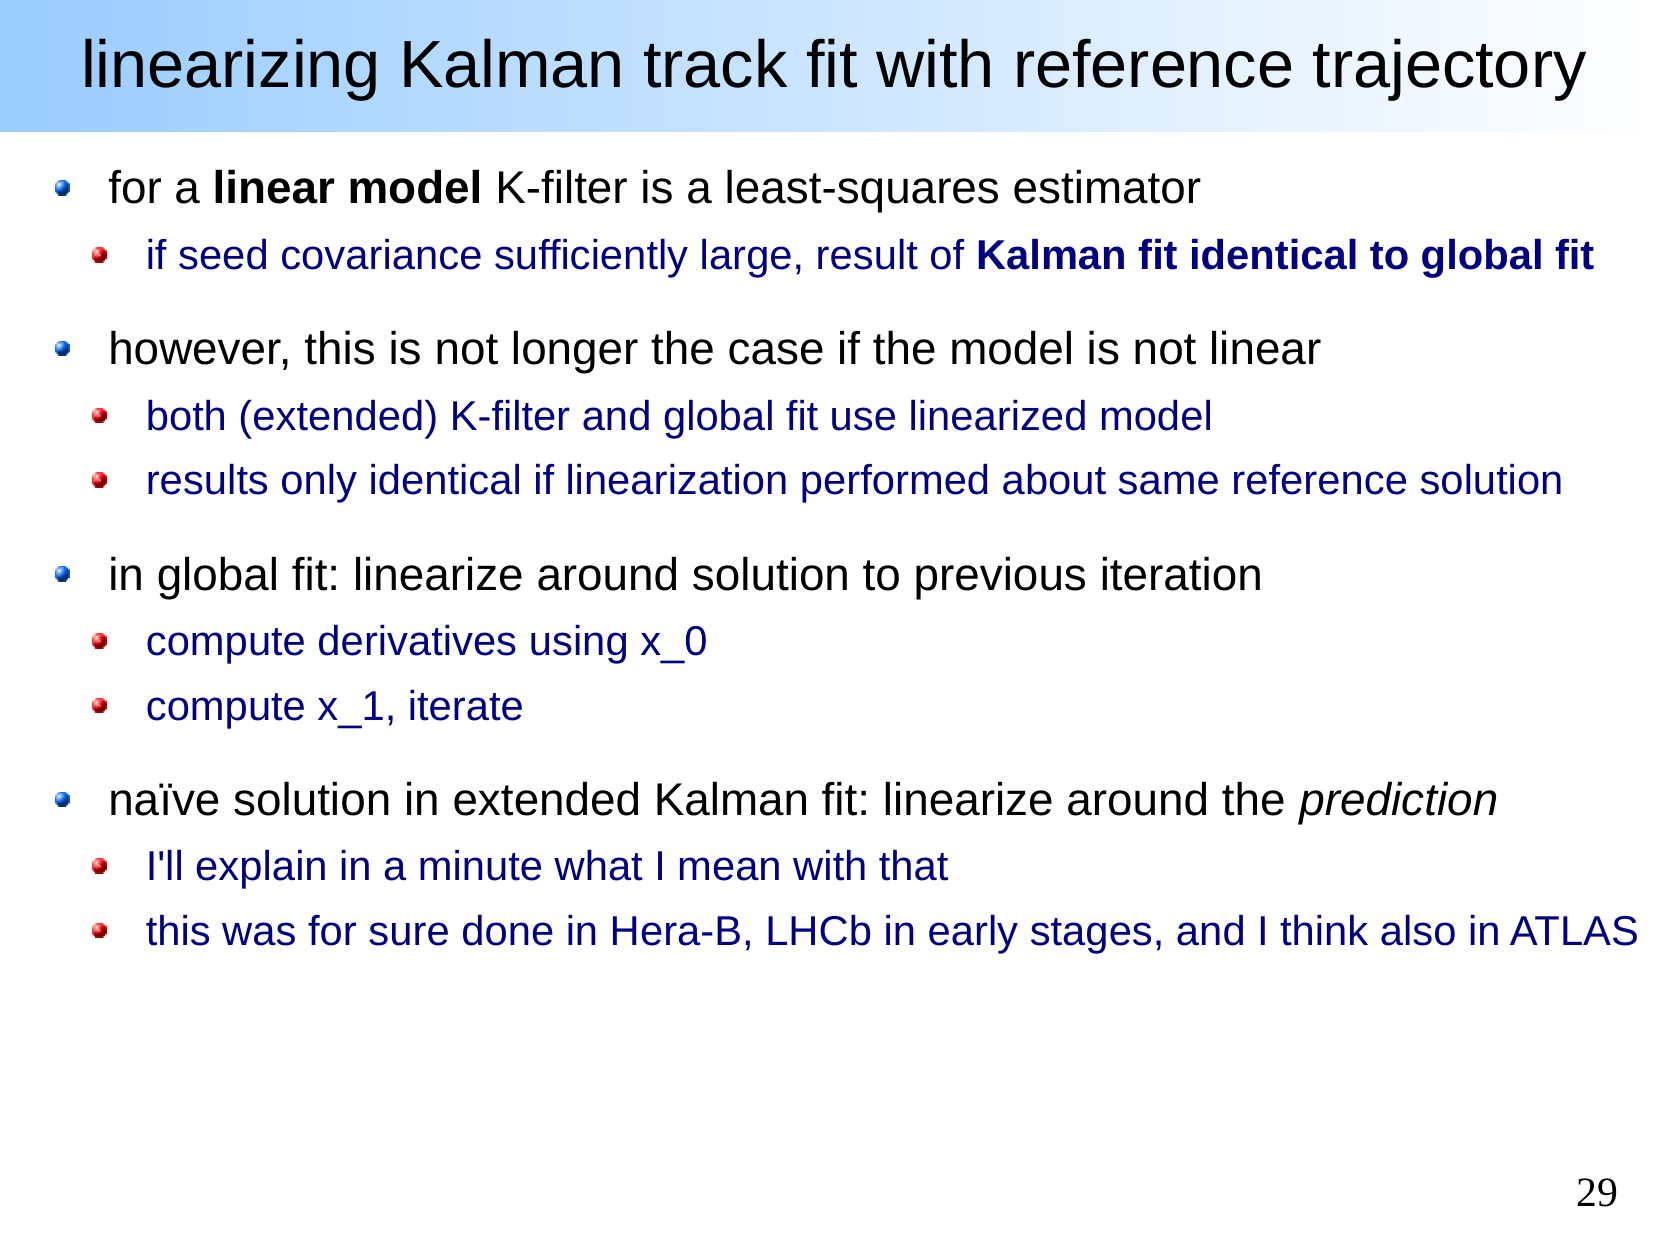

# linearizing Kalman track fit with reference trajectory
for a linear model K-filter is a least-squares estimator
if seed covariance sufficiently large, result of Kalman fit identical to global fit
however, this is not longer the case if the model is not linear
both (extended) K-filter and global fit use linearized model
results only identical if linearization performed about same reference solution
in global fit: linearize around solution to previous iteration
compute derivatives using x_0
compute x_1, iterate
naïve solution in extended Kalman fit: linearize around the prediction
I'll explain in a minute what I mean with that
this was for sure done in Hera-B, LHCb in early stages, and I think also in ATLAS
29